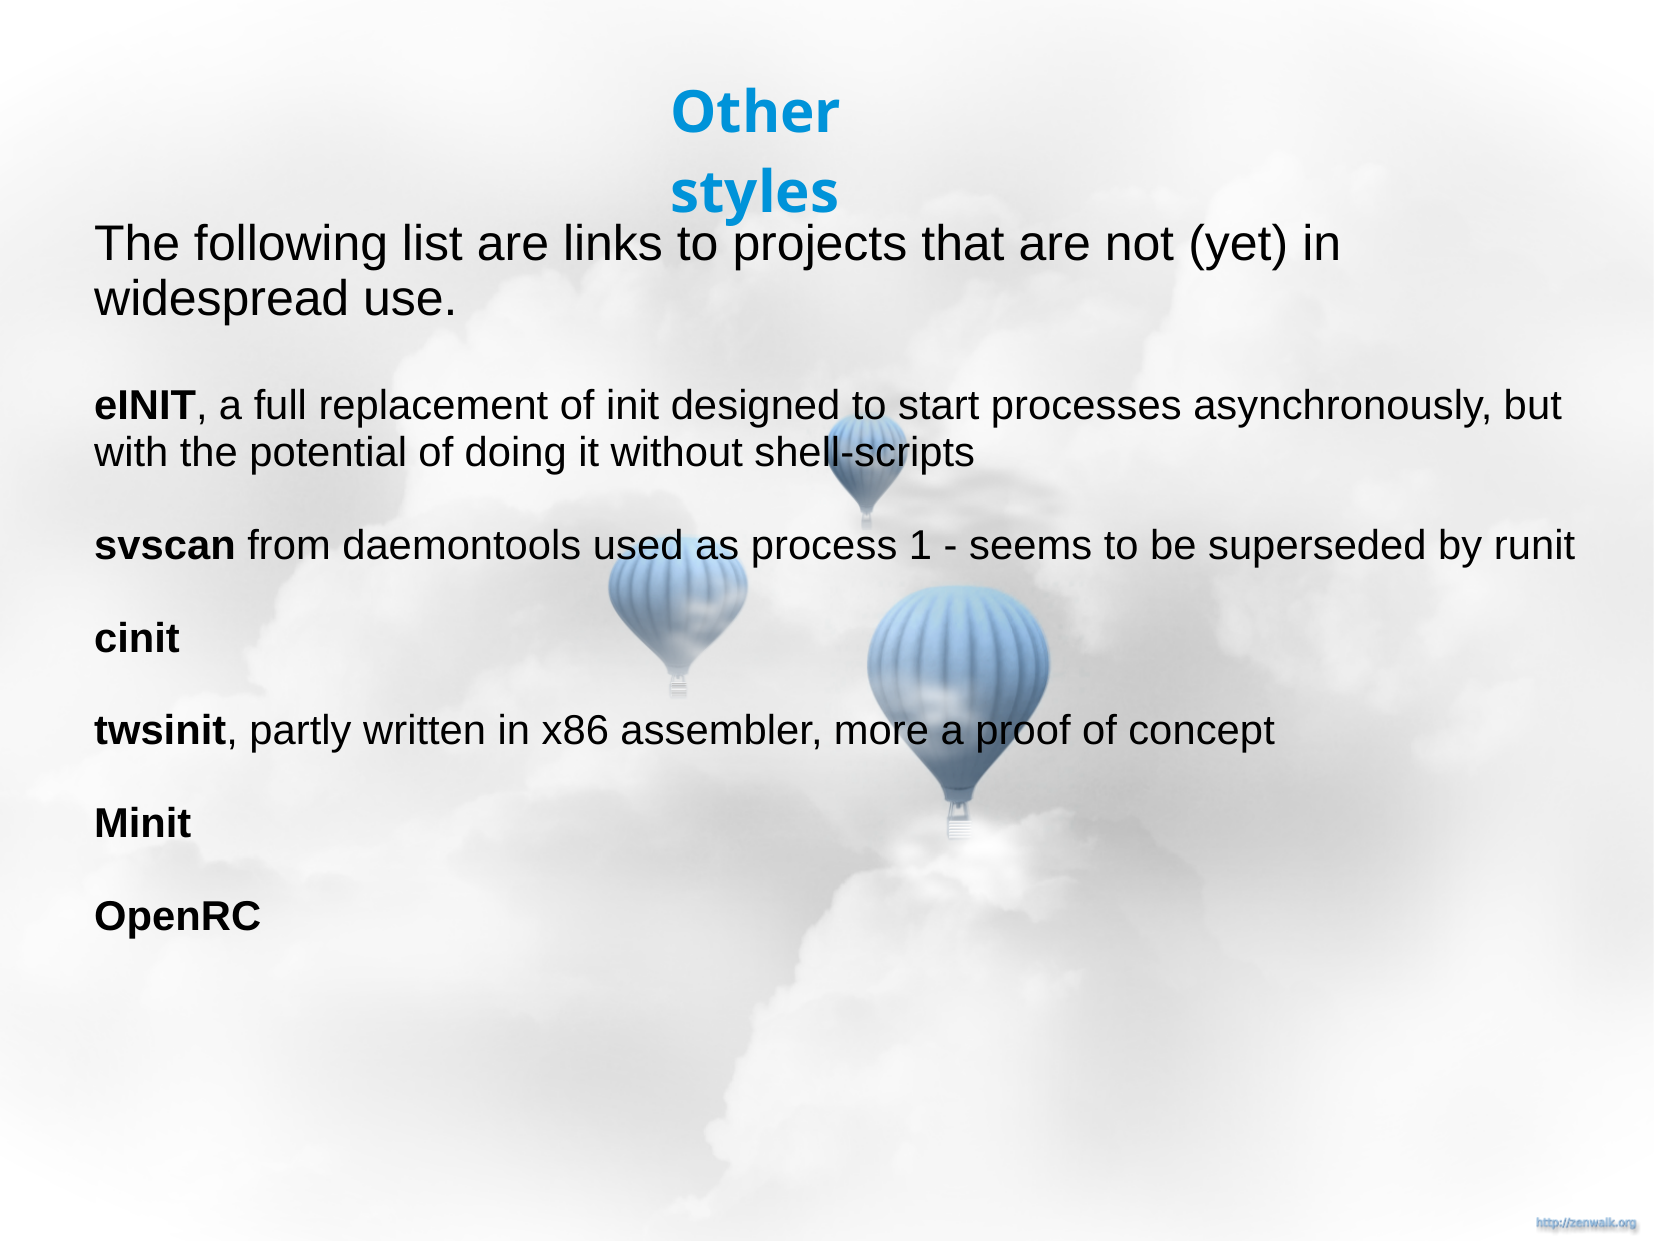

Other styles
The following list are links to projects that are not (yet) in widespread use.
eINIT, a full replacement of init designed to start processes asynchronously, but with the potential of doing it without shell-scripts
svscan from daemontools used as process 1 - seems to be superseded by runit
cinit
twsinit, partly written in x86 assembler, more a proof of concept
Minit
OpenRC